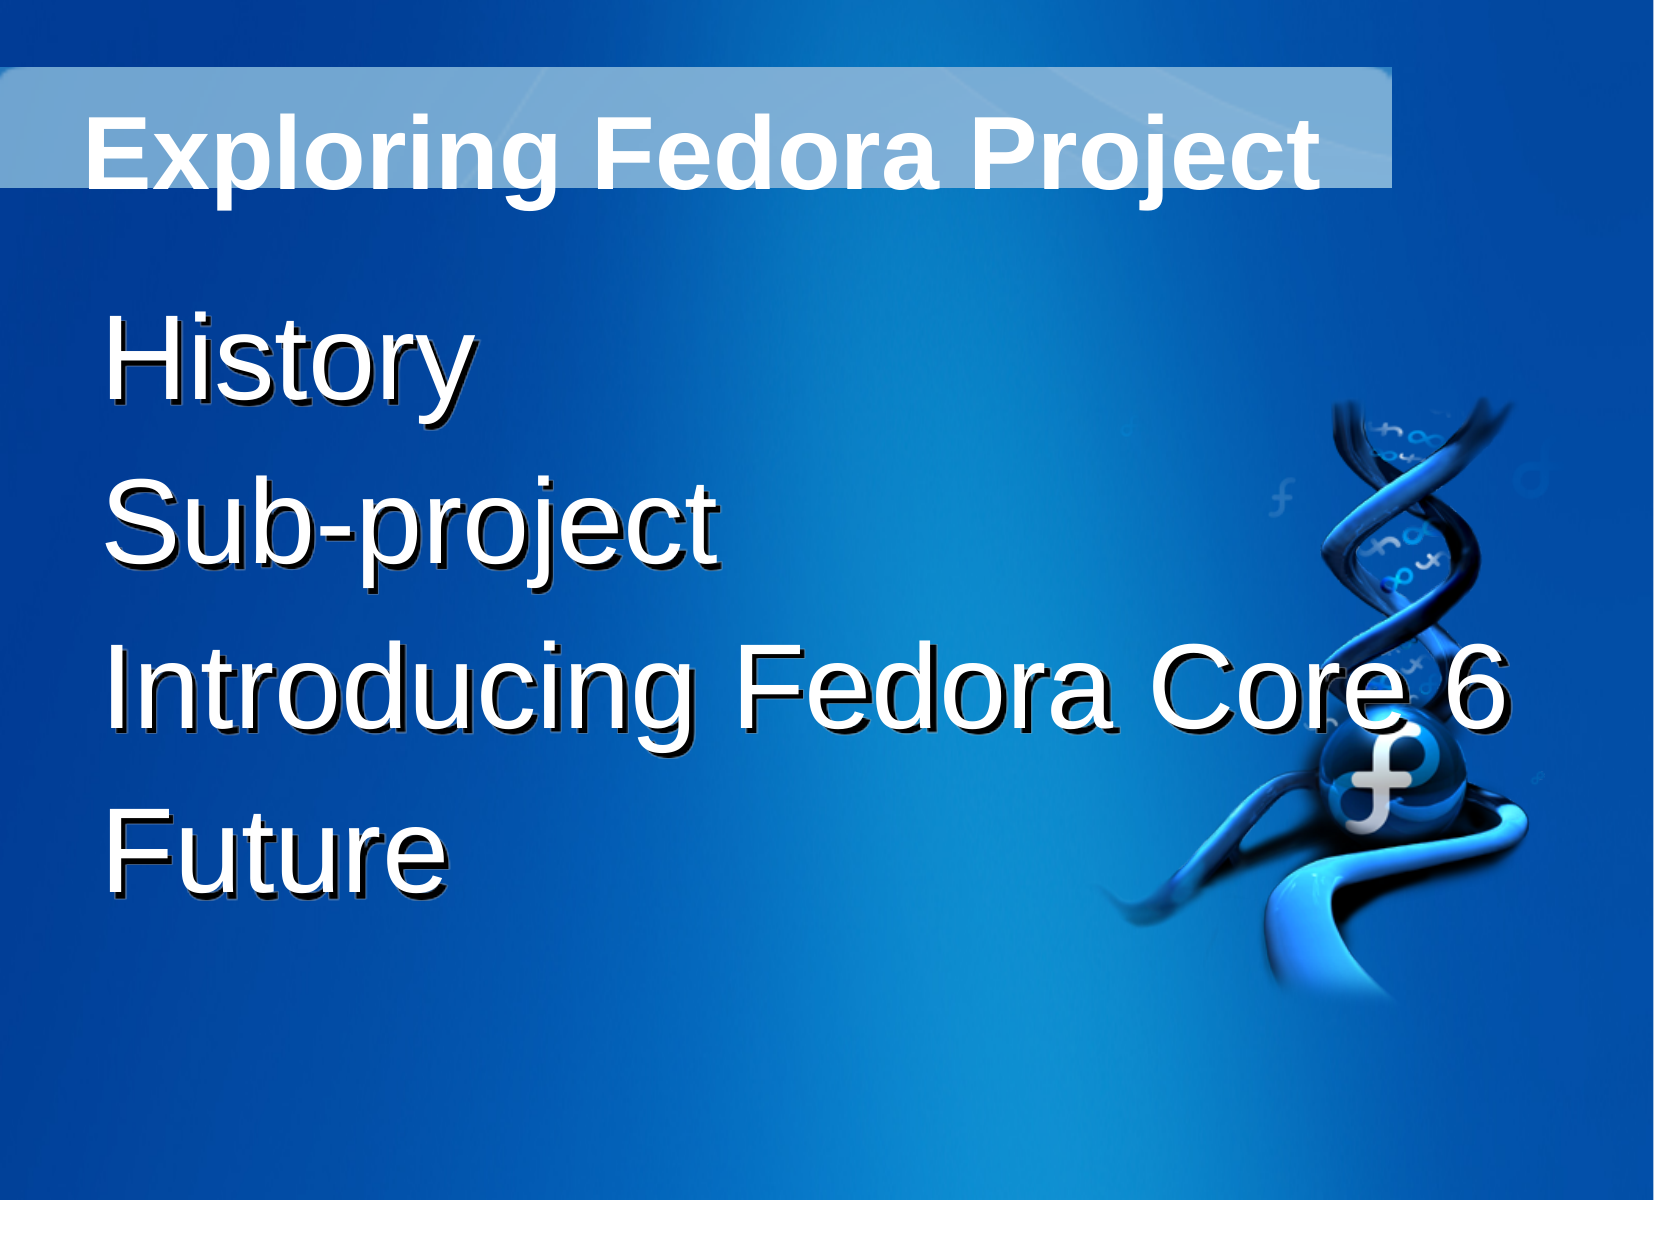

# Exploring Fedora Project
History
Sub-project
Introducing Fedora Core 6
Future